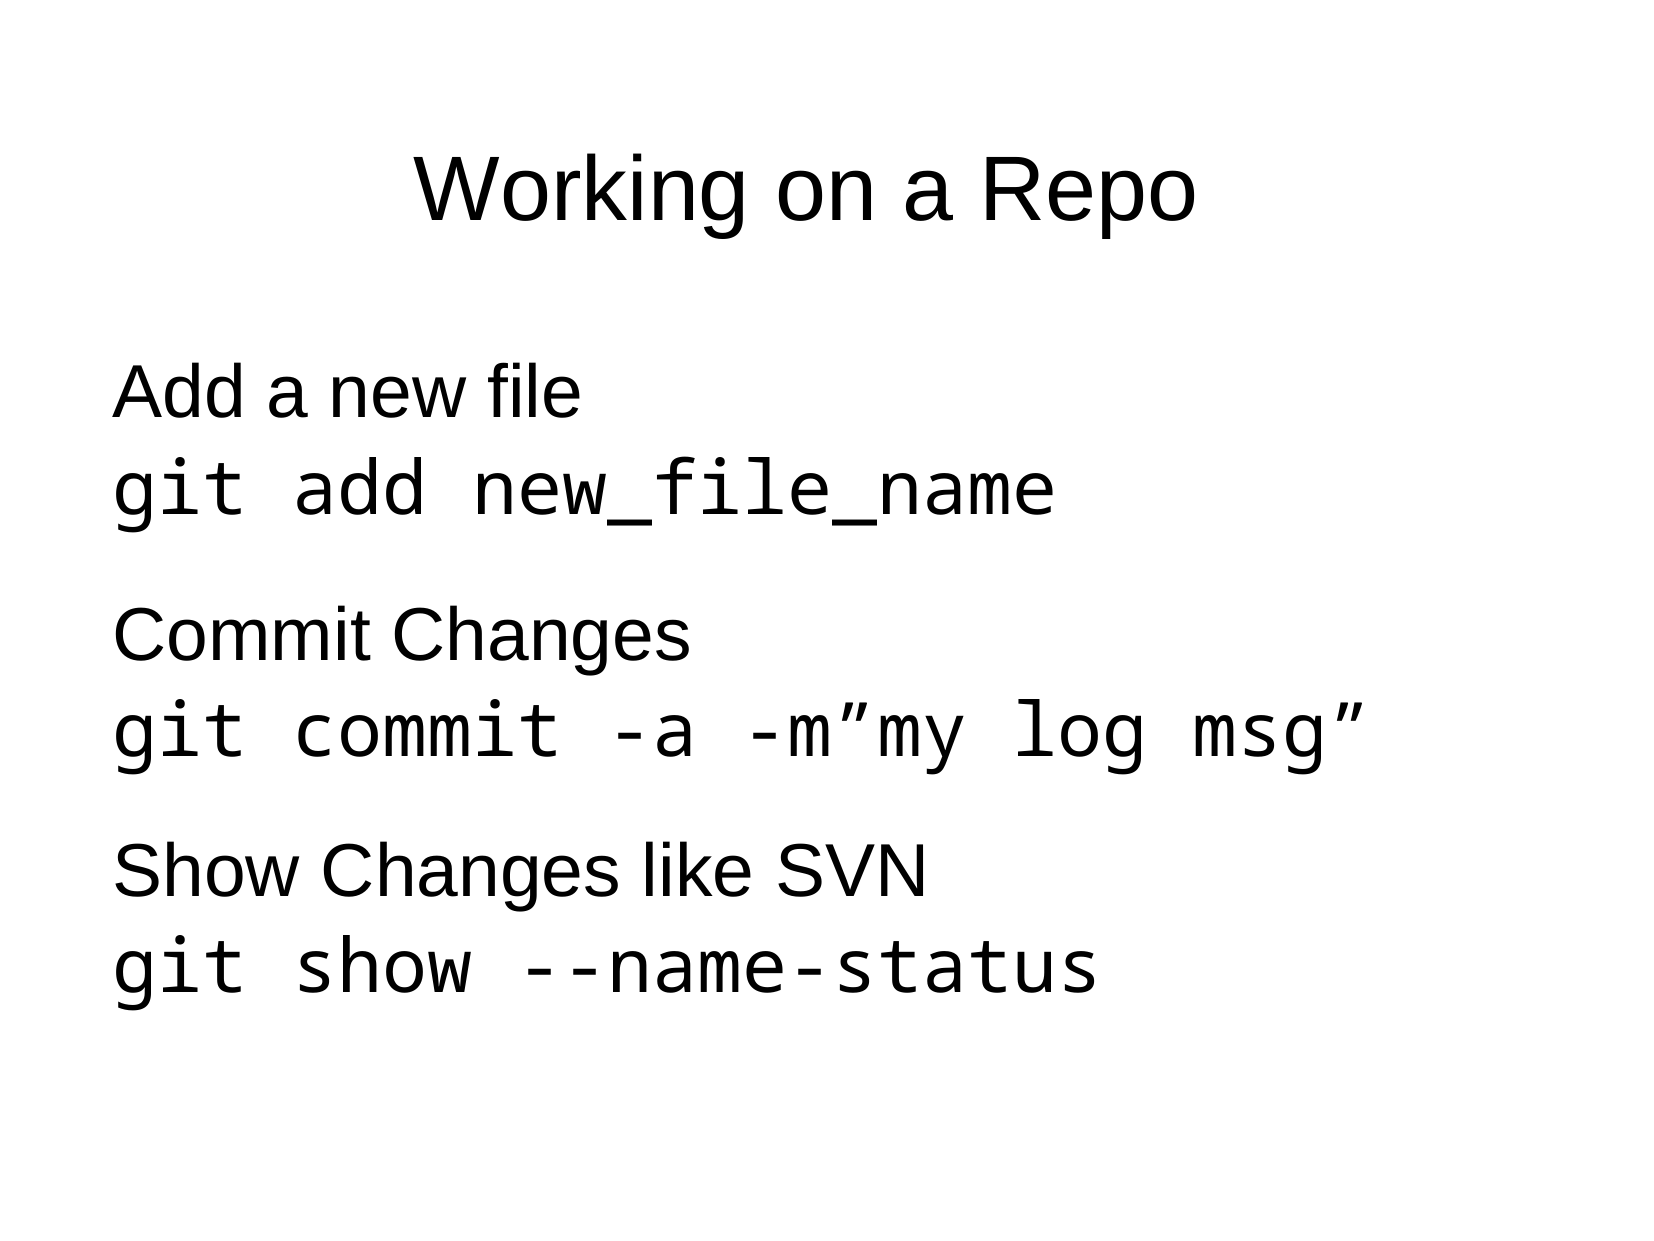

# Working on a Repo
Add a new file
git add new_file_name
Commit Changes
git commit -a -m”my log msg”
Show Changes like SVN
git show --name-status